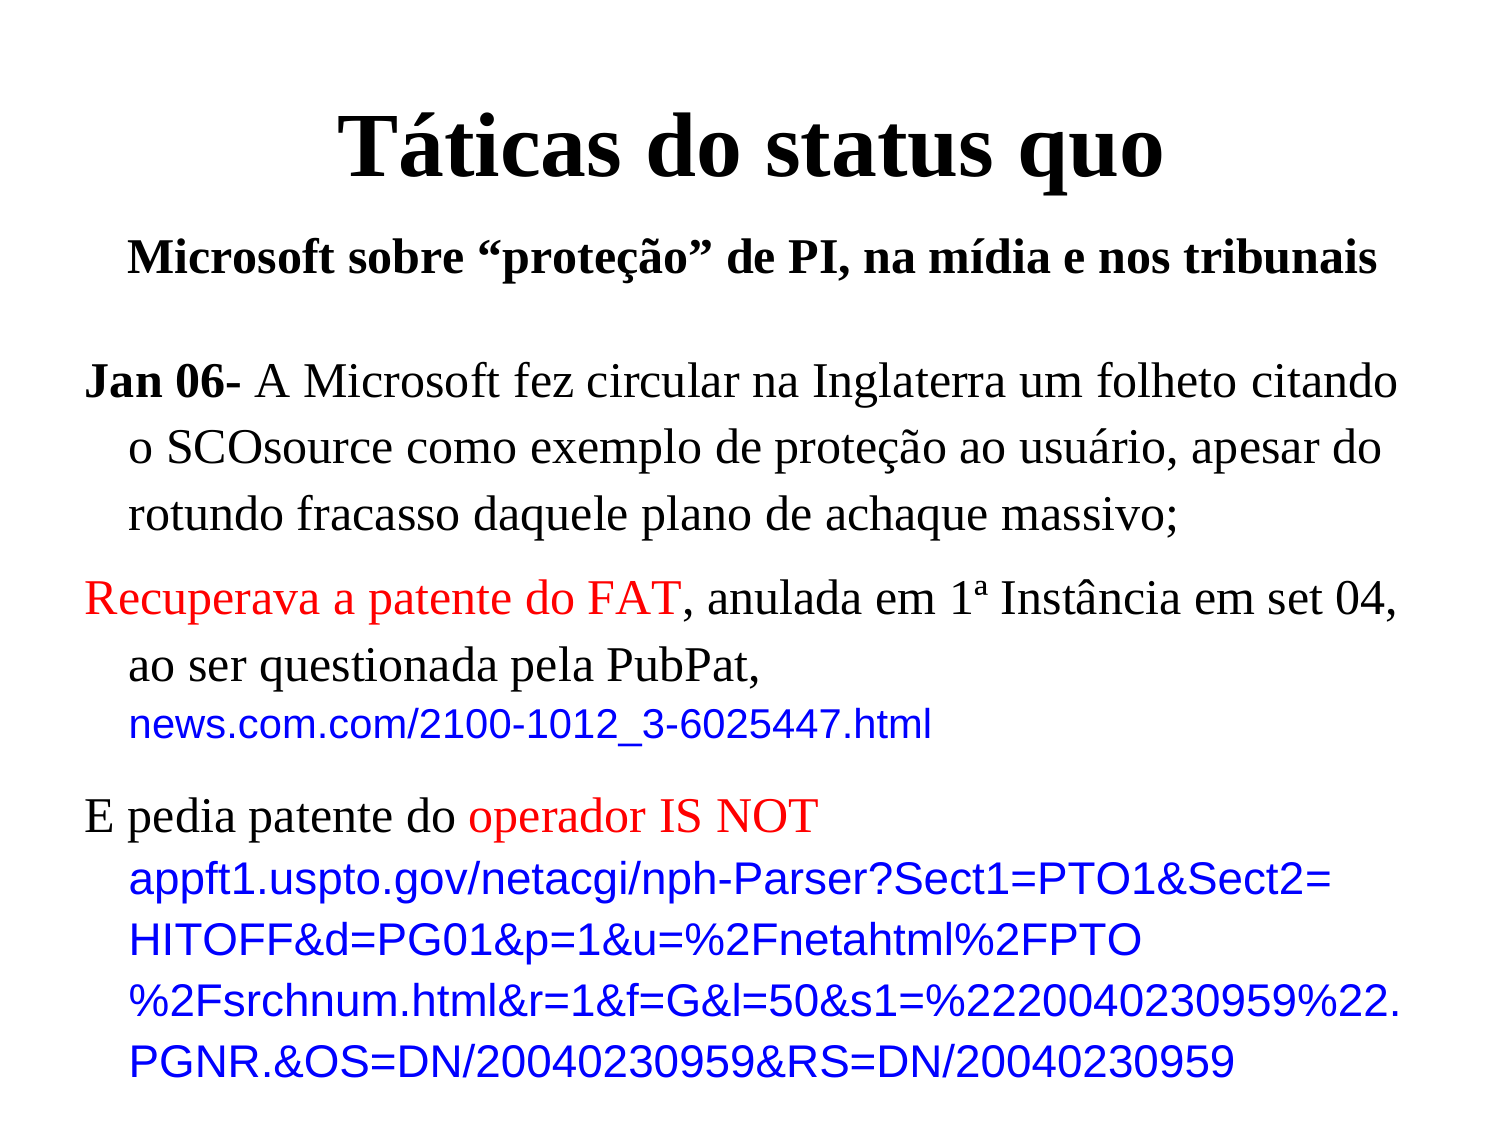

# Táticas do status quo
Microsoft sobre “proteção” de PI, na mídia e nos tribunais
Jan 06- A Microsoft fez circular na Inglaterra um folheto citando o SCOsource como exemplo de proteção ao usuário, apesar do rotundo fracasso daquele plano de achaque massivo;
Recuperava a patente do FAT, anulada em 1ª Instância em set 04, ao ser questionada pela PubPat,
news.com.com/2100-1012_3-6025447.html
E pedia patente do operador IS NOT appft1.uspto.gov/netacgi/nph-Parser?Sect1=PTO1&Sect2= HITOFF&d=PG01&p=1&u=%2Fnetahtml%2FPTO%2Fsrchnum.html&r=1&f=G&l=50&s1=%2220040230959%22. PGNR.&OS=DN/20040230959&RS=DN/20040230959